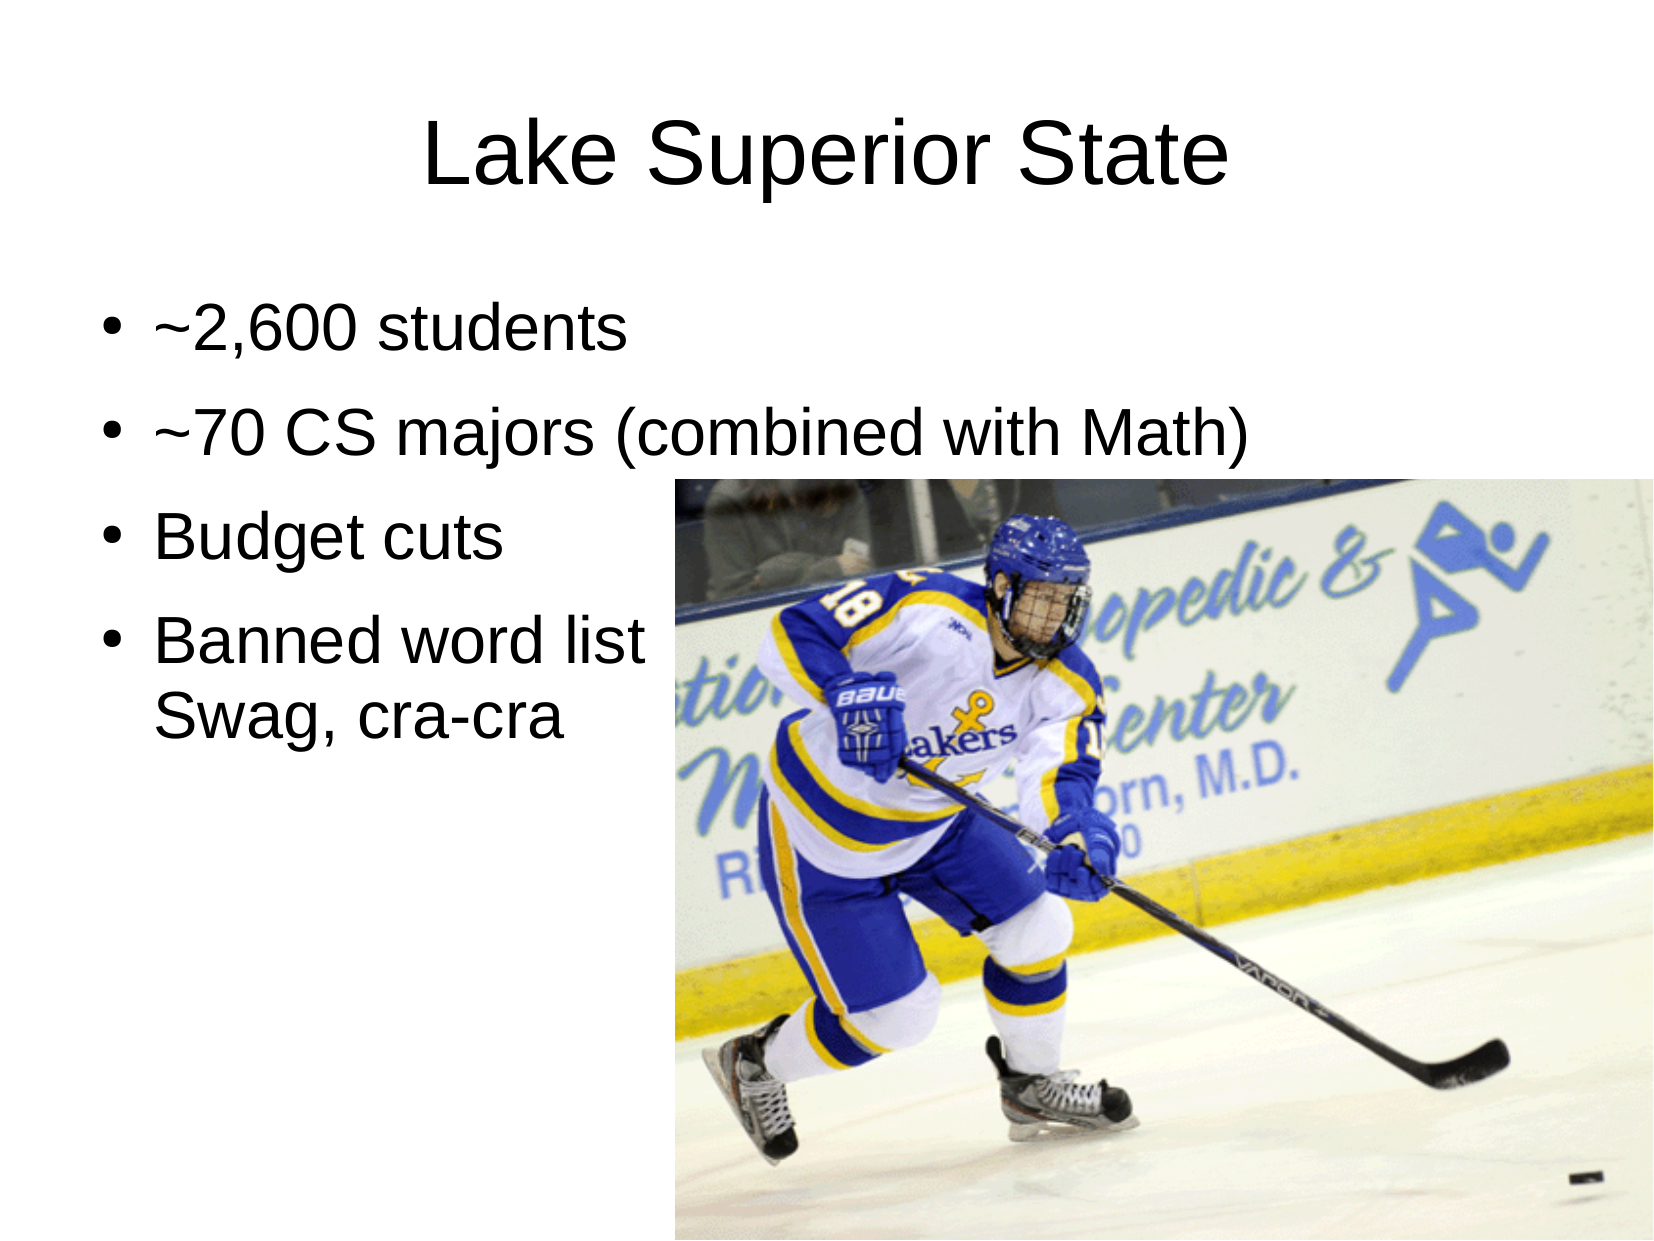

# Lake Superior State
~2,600 students
~70 CS majors (combined with Math)
Budget cuts
Banned word list
Swag, cra-cra